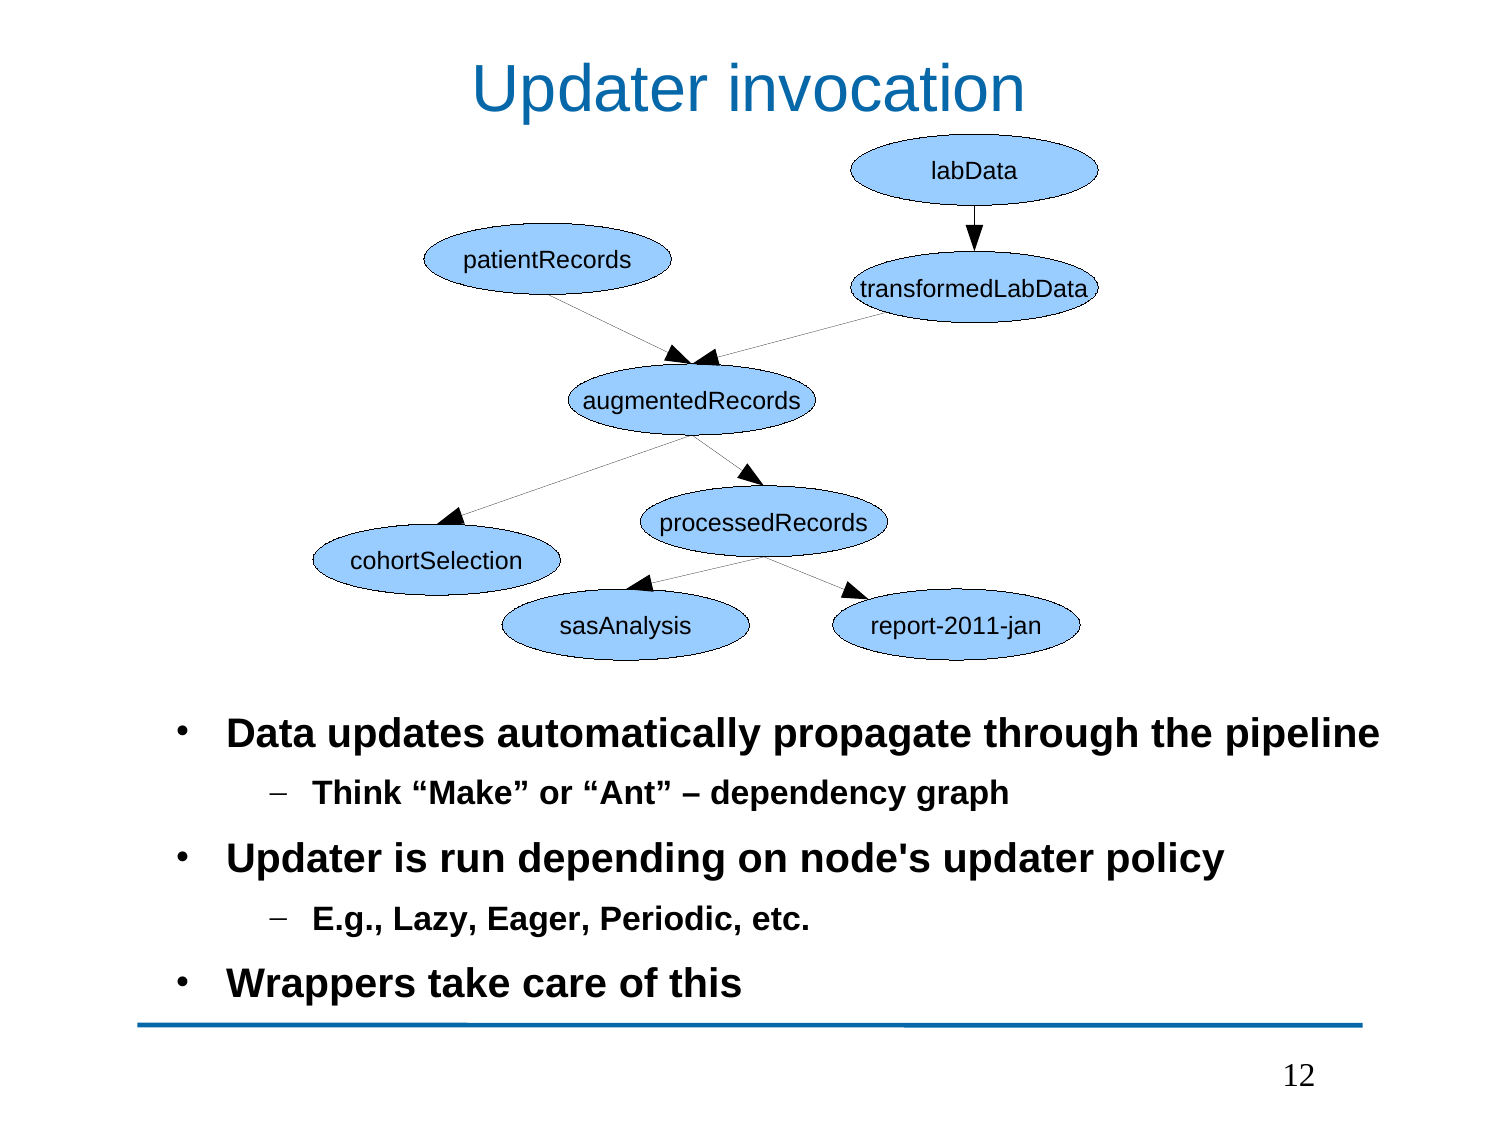

# Updater invocation
labData
patientRecords
transformedLabData
augmentedRecords
processedRecords
cohortSelection
report-2011-jan
sasAnalysis
Data updates automatically propagate through the pipeline
Think “Make” or “Ant” – dependency graph
Updater is run depending on node's updater policy
E.g., Lazy, Eager, Periodic, etc.
Wrappers take care of this
12